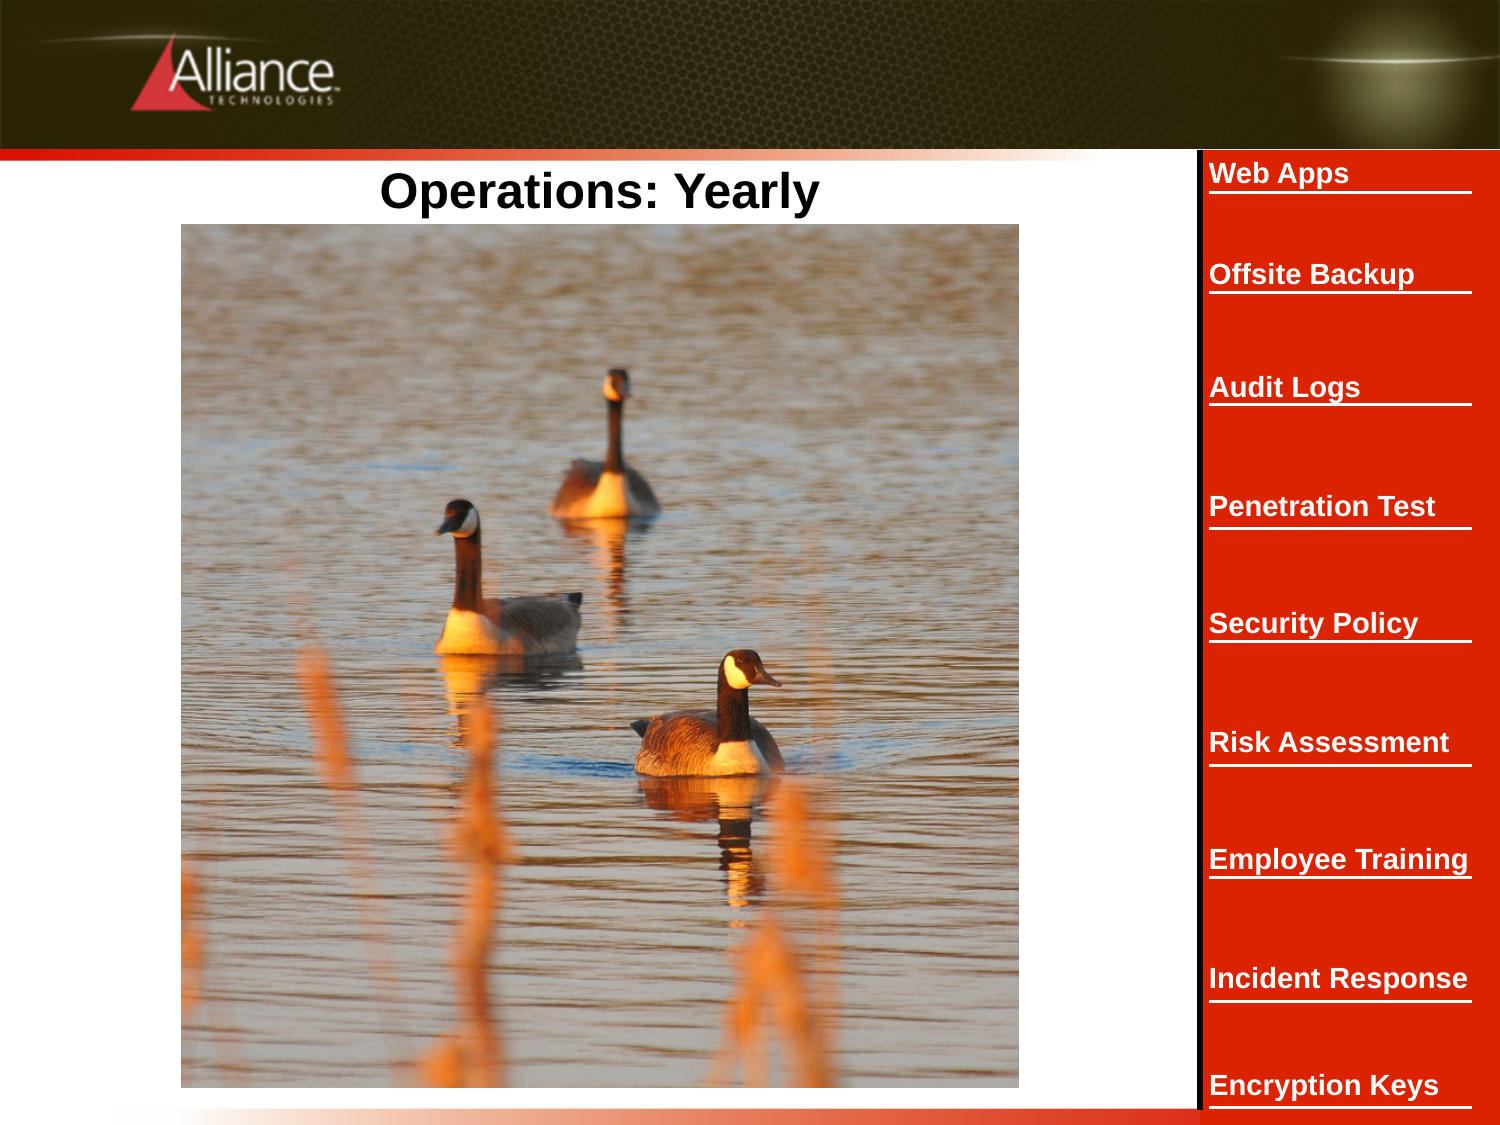

Web Apps
Operations: Yearly
Offsite Backup
Audit Logs
Penetration Test
Security Policy
Risk Assessment
Employee Training
Incident Response
Encryption Keys